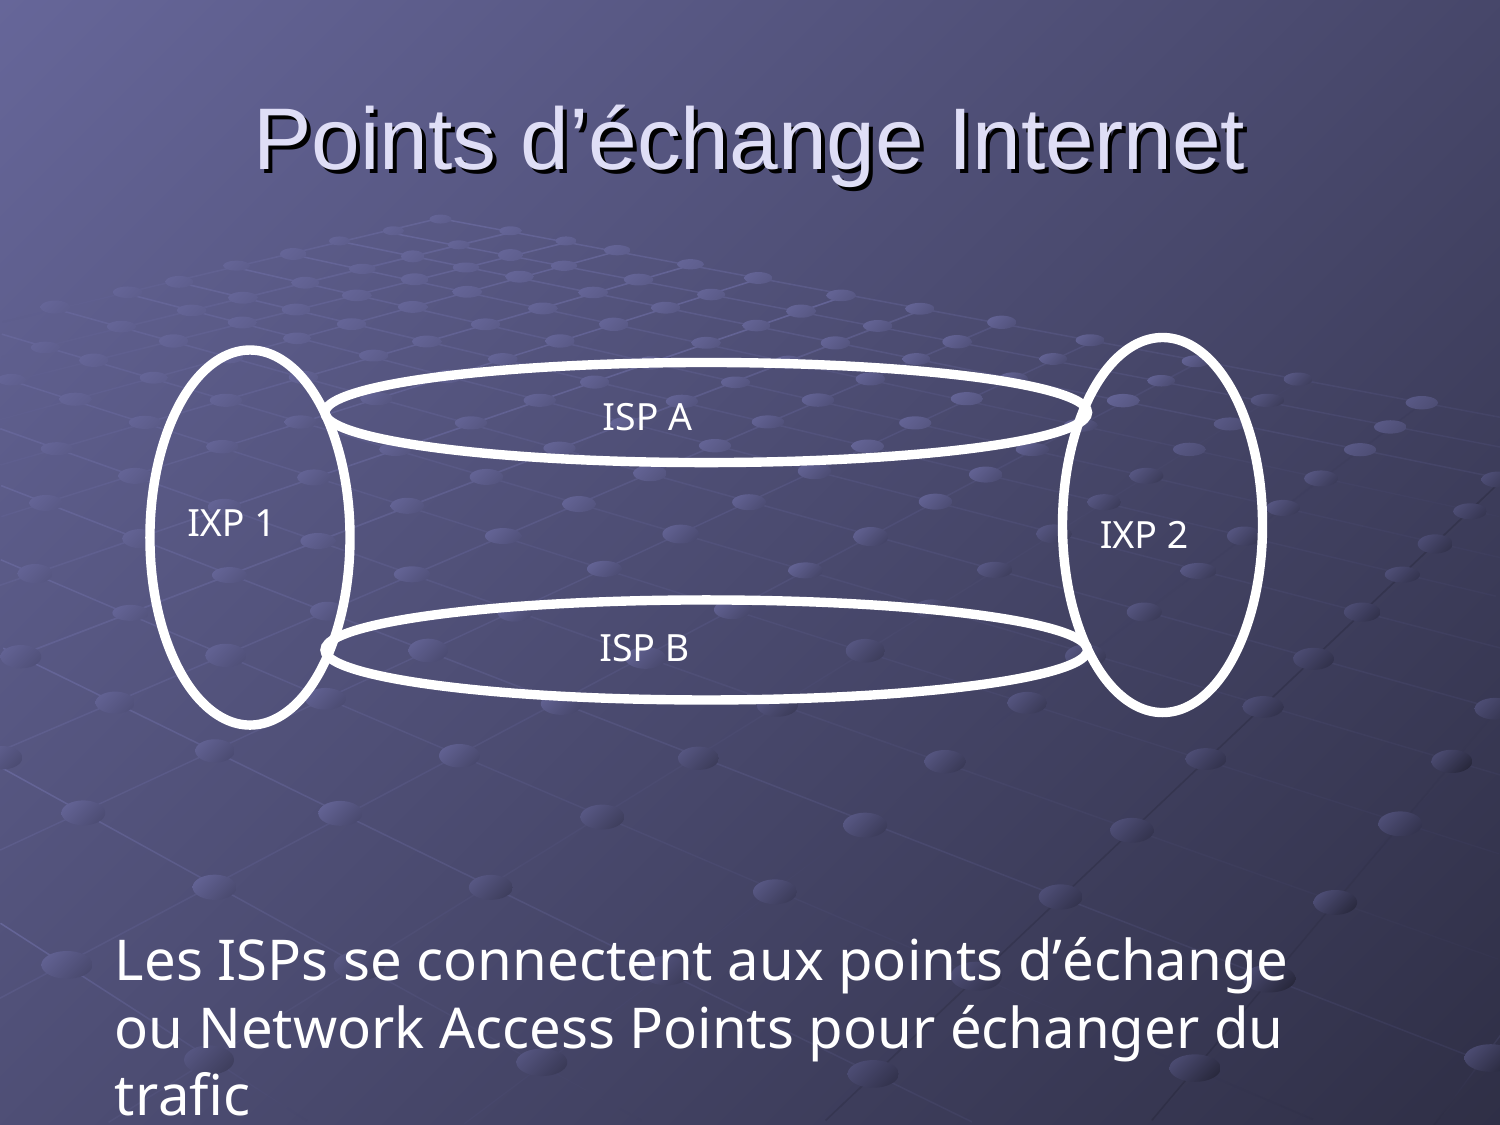

# Points d’échange Internet
ISP A
IXP 1
IXP 2
ISP B
Les ISPs se connectent aux points d’échange ou Network Access Points pour échanger du trafic